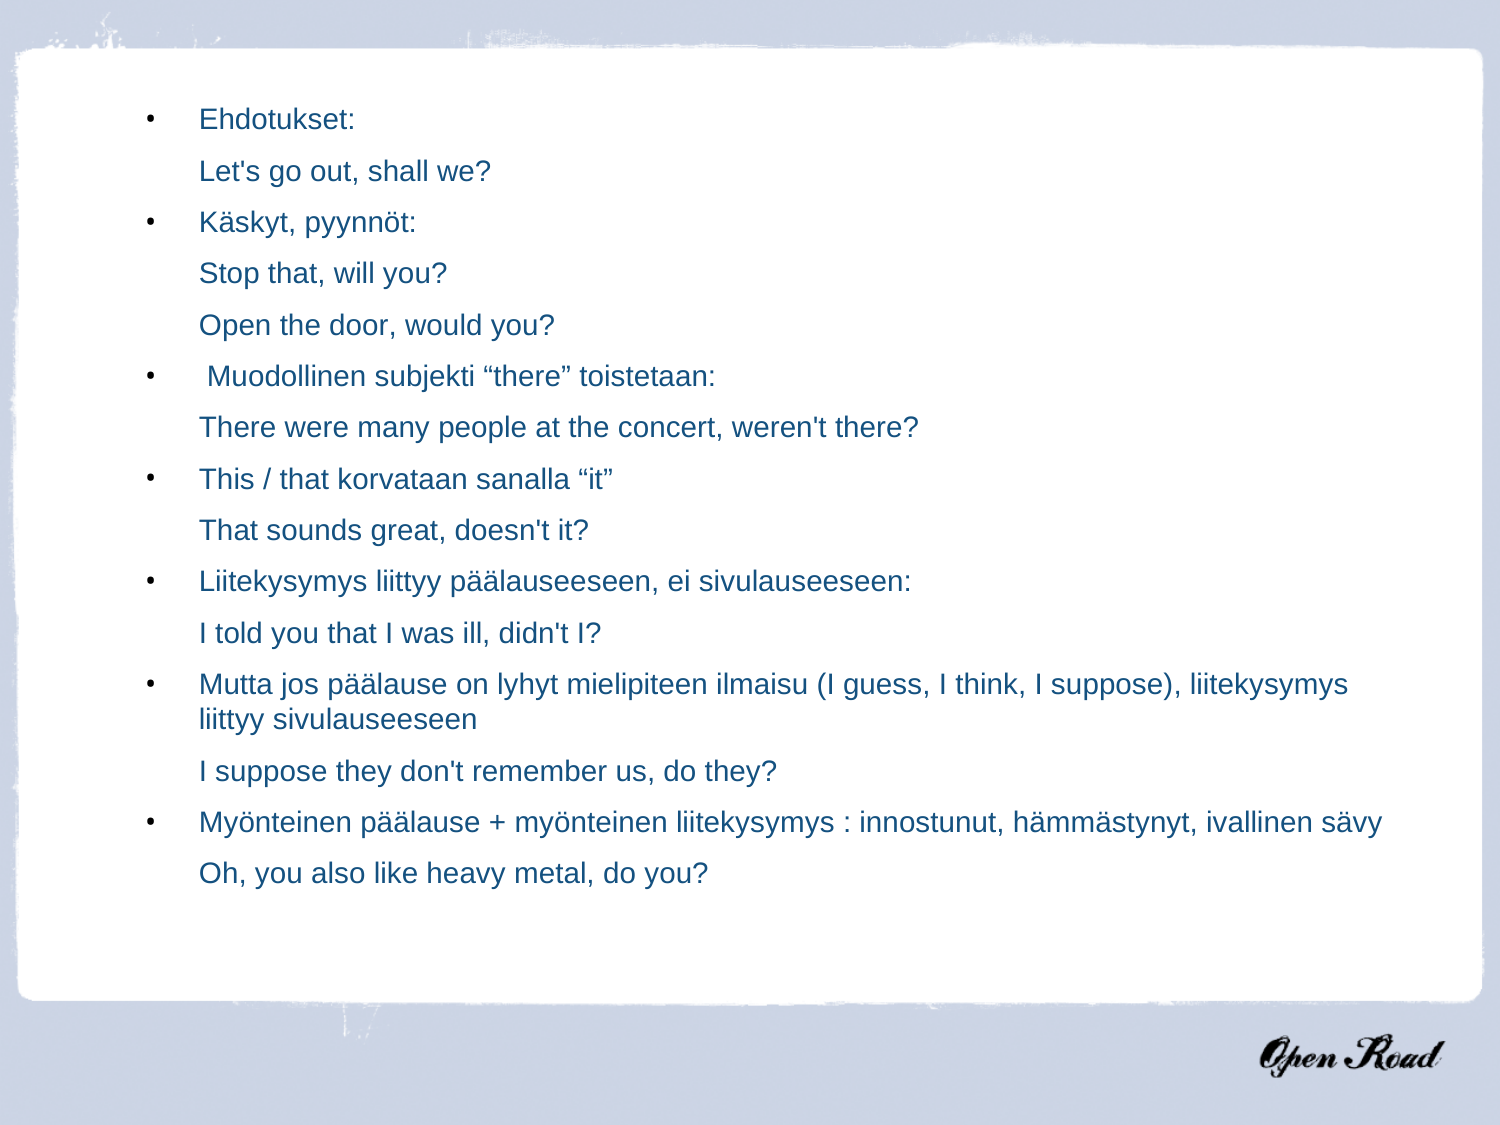

# Ehdotukset:
Let's go out, shall we?
Käskyt, pyynnöt:
Stop that, will you?
Open the door, would you?
 Muodollinen subjekti “there” toistetaan:
There were many people at the concert, weren't there?
This / that korvataan sanalla “it”
That sounds great, doesn't it?
Liitekysymys liittyy päälauseeseen, ei sivulauseeseen:
I told you that I was ill, didn't I?
Mutta jos päälause on lyhyt mielipiteen ilmaisu (I guess, I think, I suppose), liitekysymys liittyy sivulauseeseen
I suppose they don't remember us, do they?
Myönteinen päälause + myönteinen liitekysymys : innostunut, hämmästynyt, ivallinen sävy
Oh, you also like heavy metal, do you?
6